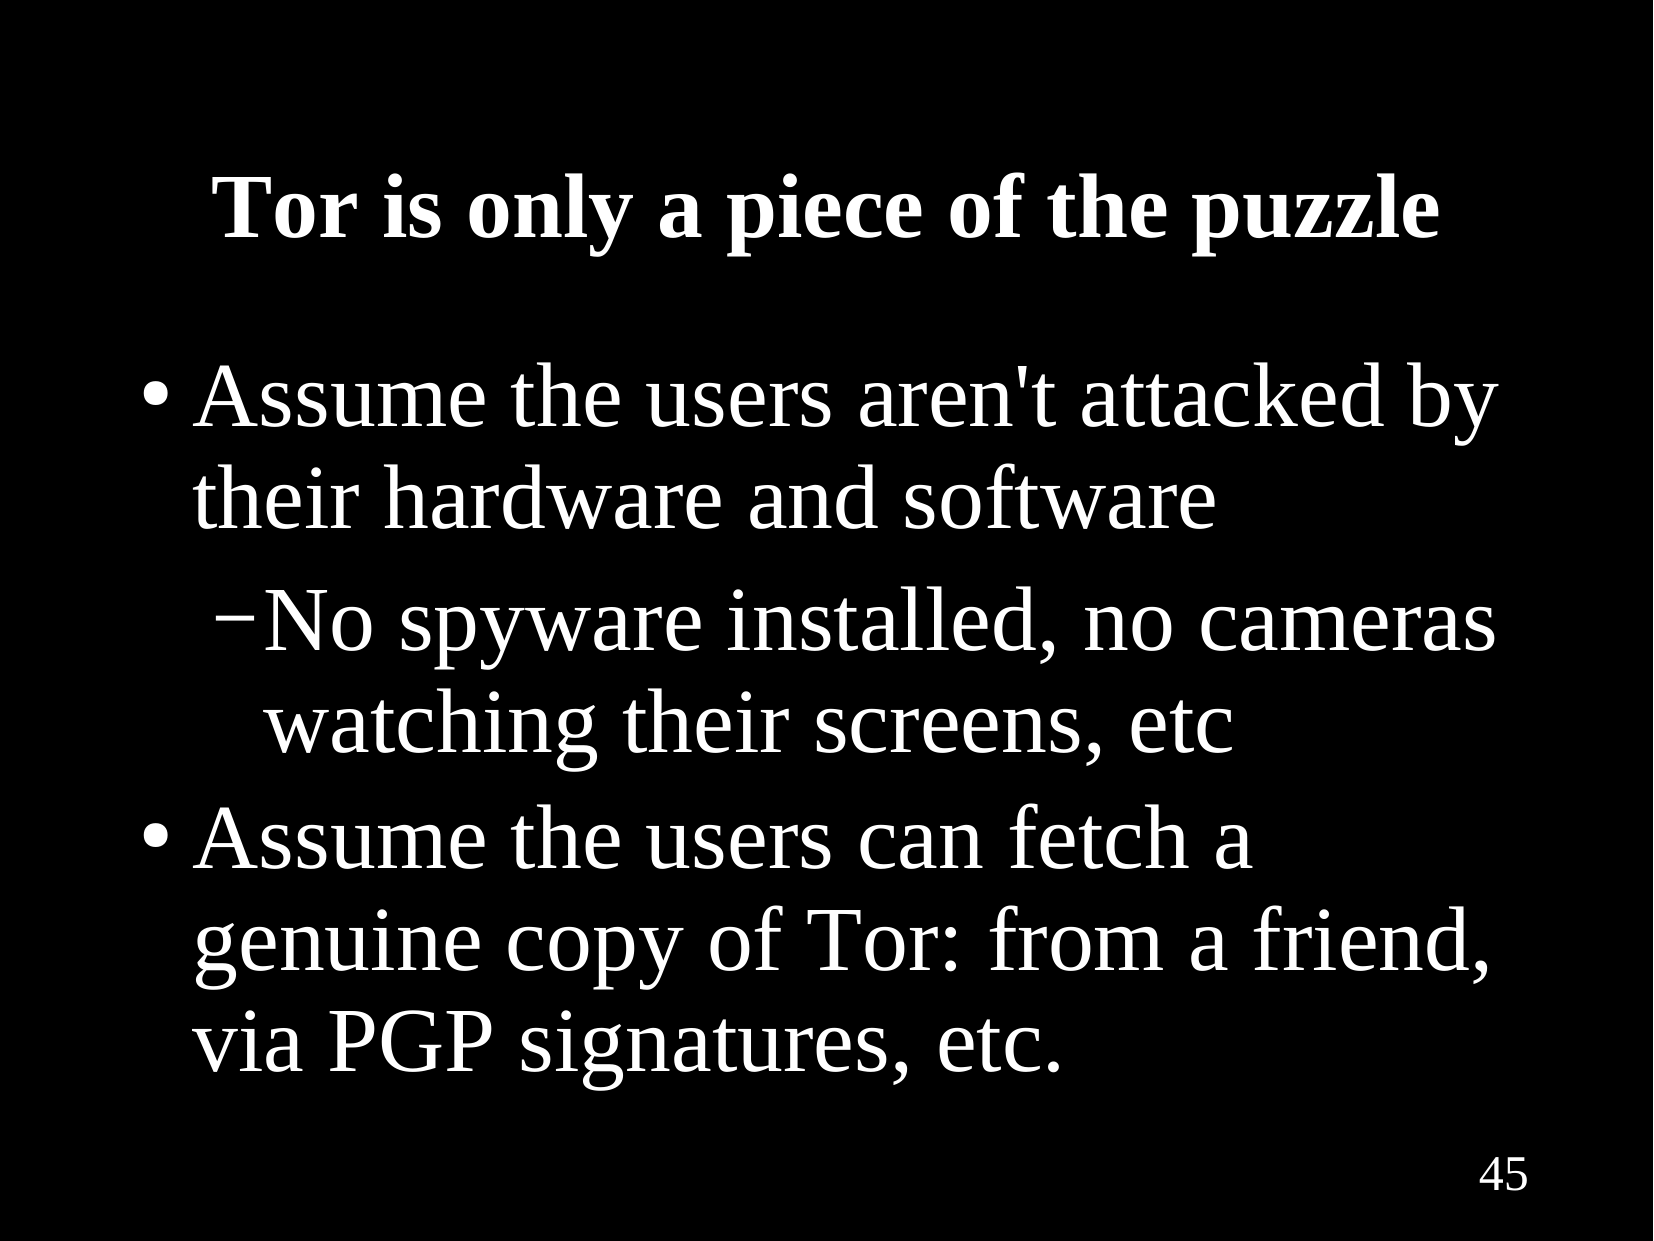

# Tor is only a piece of the puzzle
Assume the users aren't attacked by their hardware and software
No spyware installed, no cameras watching their screens, etc
Assume the users can fetch a genuine copy of Tor: from a friend, via PGP signatures, etc.